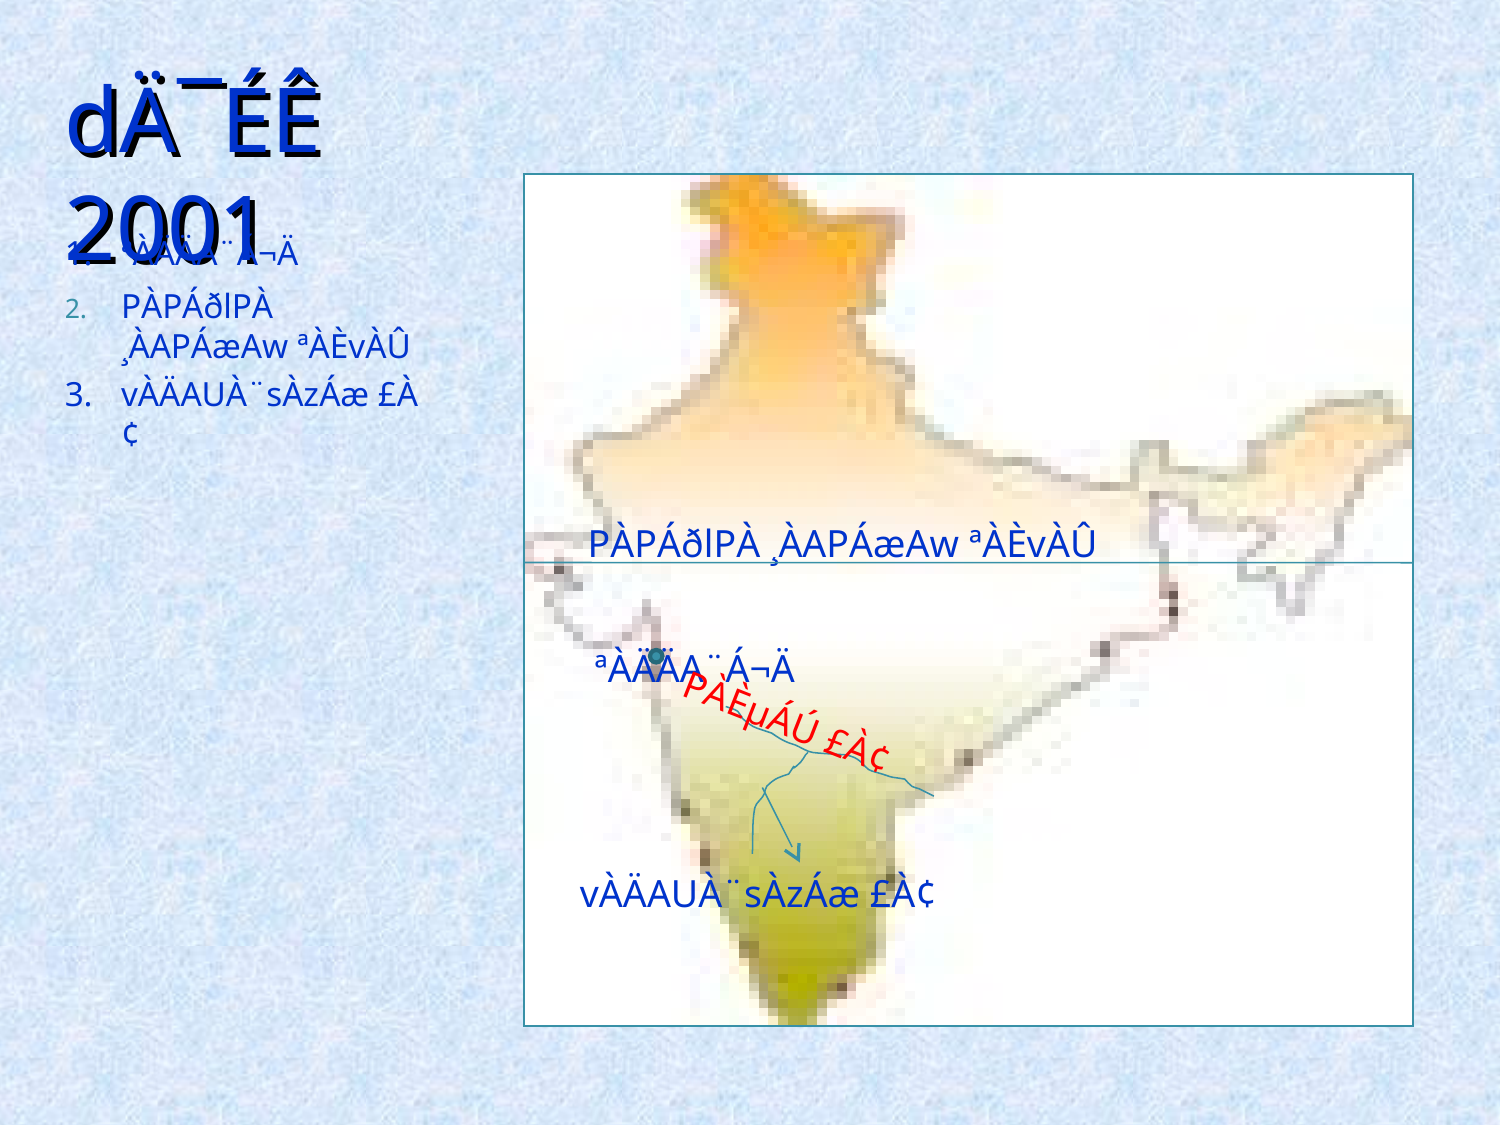

dÄ¯ÉÊ 2001
ªÀÄÄA¨Á¬Ä
PÀPÁðlPÀ ¸ÀAPÁæAw ªÀÈvÀÛ
vÀÄAUÀ¨sÀzÁæ £À¢
PÀPÁðlPÀ ¸ÀAPÁæAw ªÀÈvÀÛ
ªÀÄÄA¨Á¬Ä
PÀÈµÁÚ £À¢
vÀÄAUÀ¨sÀzÁæ £À¢